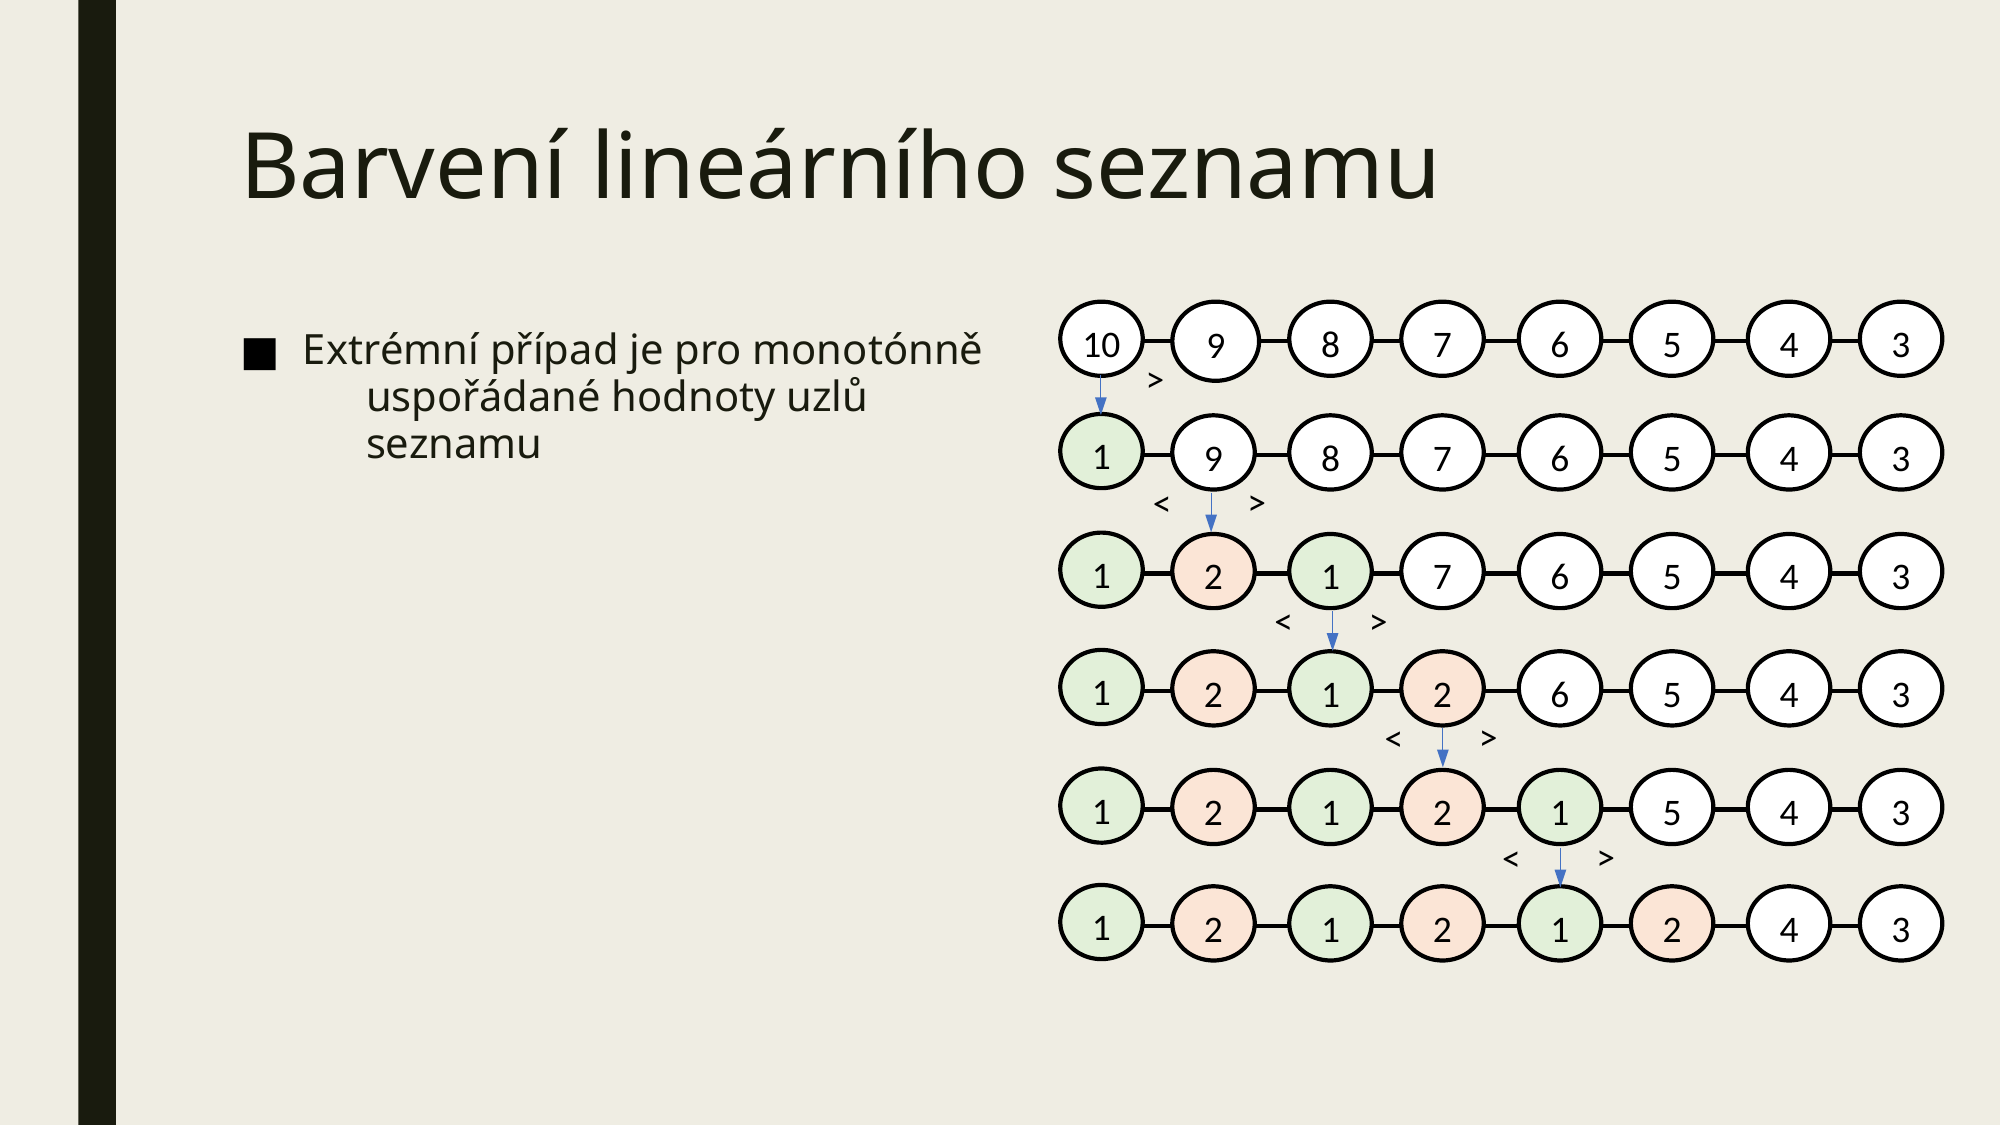

# Barvení lineárního seznamu
10
9
8
7
6
5
4
3
Extrémní případ je pro monotónně uspořádané hodnoty uzlů seznamu
>
1
9
8
7
6
5
4
3
>
<
1
2
1
7
6
5
4
3
>
<
1
2
1
2
6
5
4
3
>
<
1
2
1
2
1
5
4
3
>
<
1
2
1
2
1
2
4
3